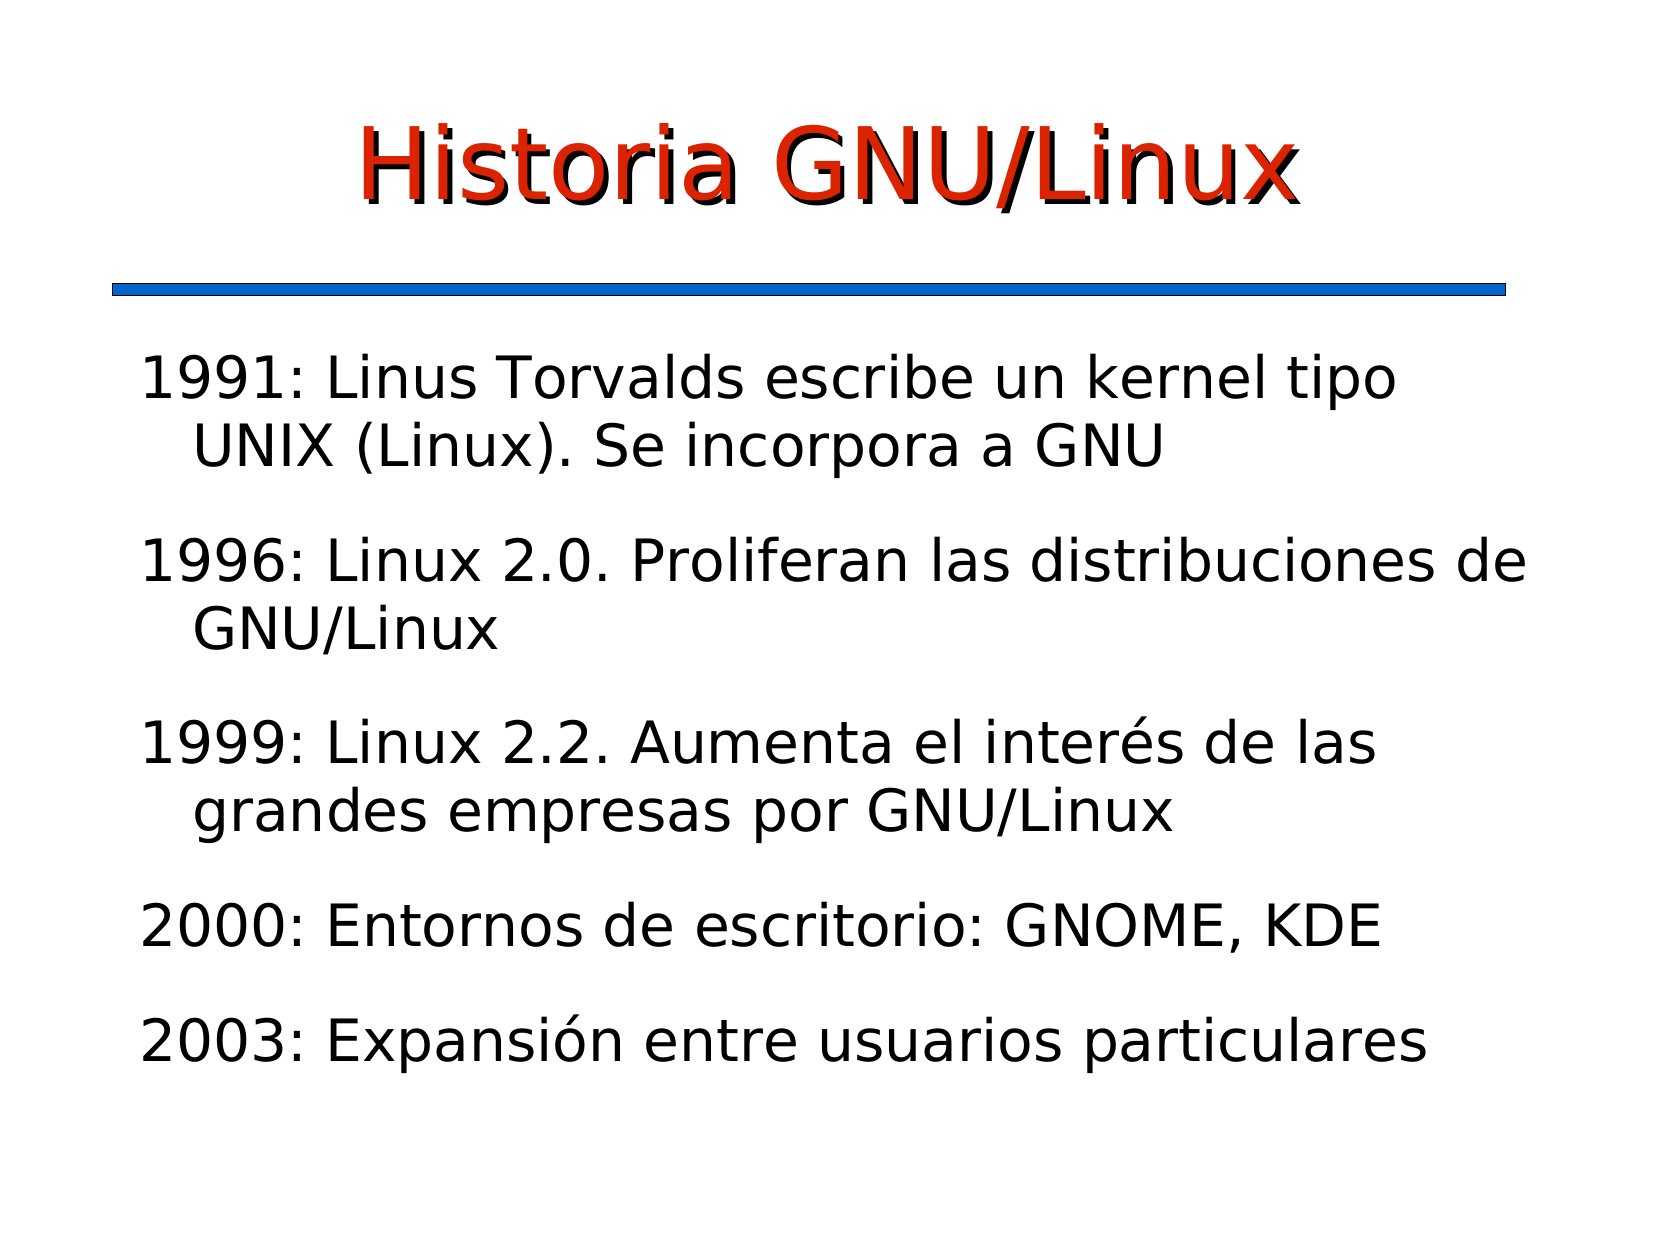

# Historia GNU/Linux
1991: Linus Torvalds escribe un kernel tipo UNIX (Linux). Se incorpora a GNU
1996: Linux 2.0. Proliferan las distribuciones de GNU/Linux
1999: Linux 2.2. Aumenta el interés de las grandes empresas por GNU/Linux
2000: Entornos de escritorio: GNOME, KDE
2003: Expansión entre usuarios particulares